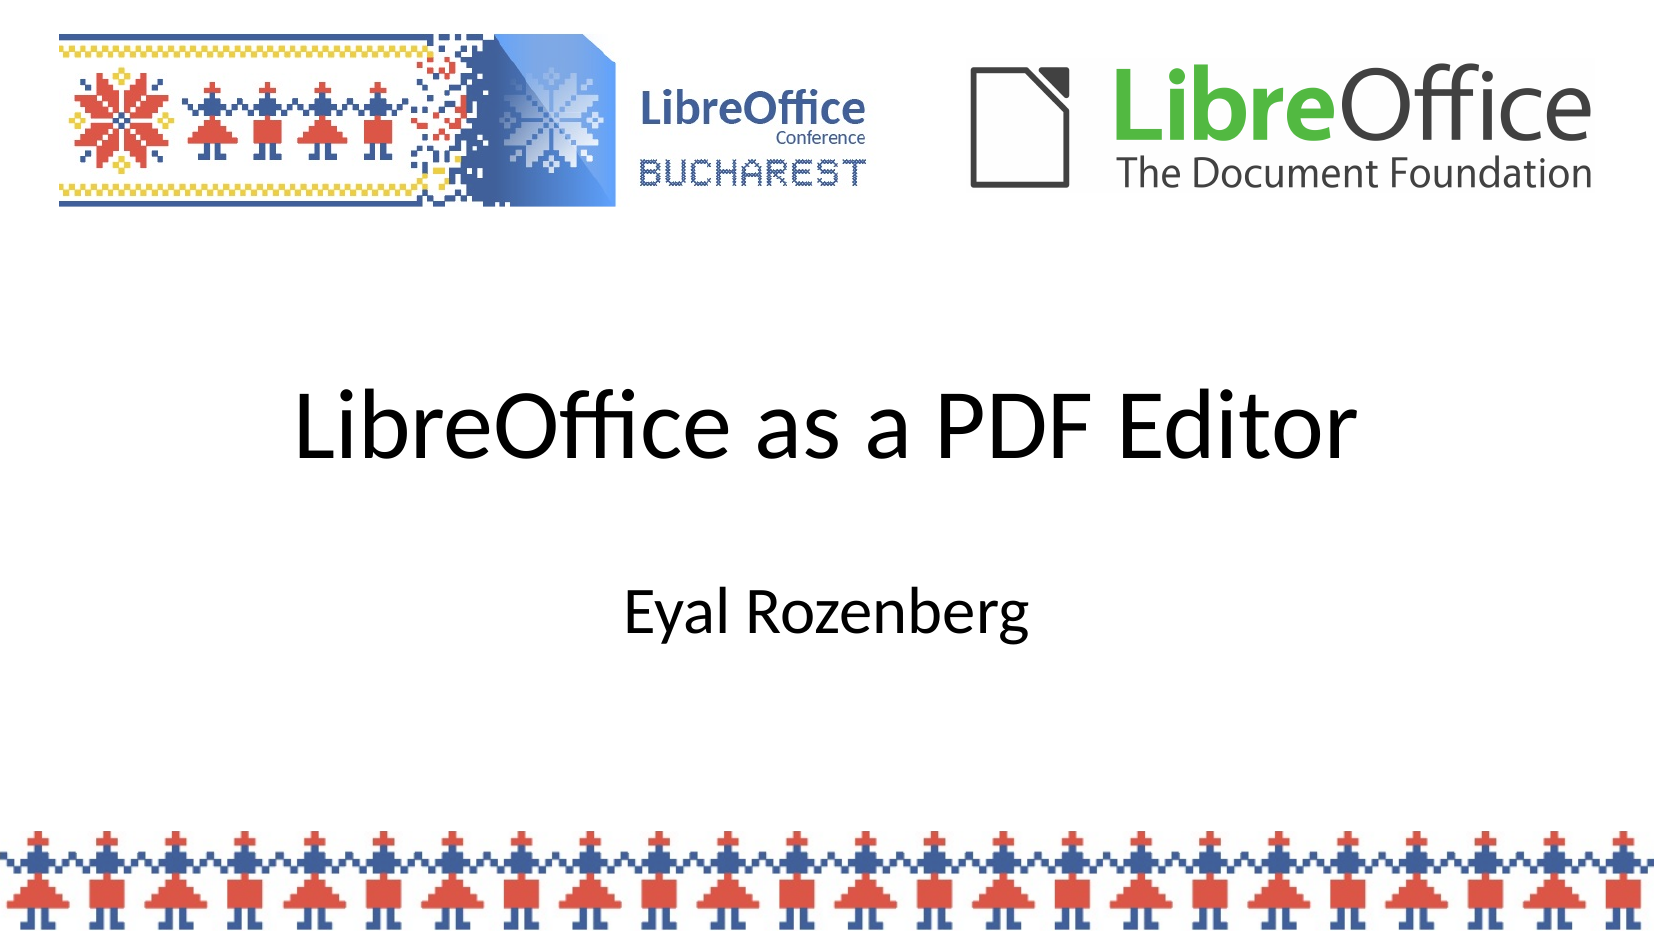

# LibreOffice as a PDF Editor
Eyal Rozenberg